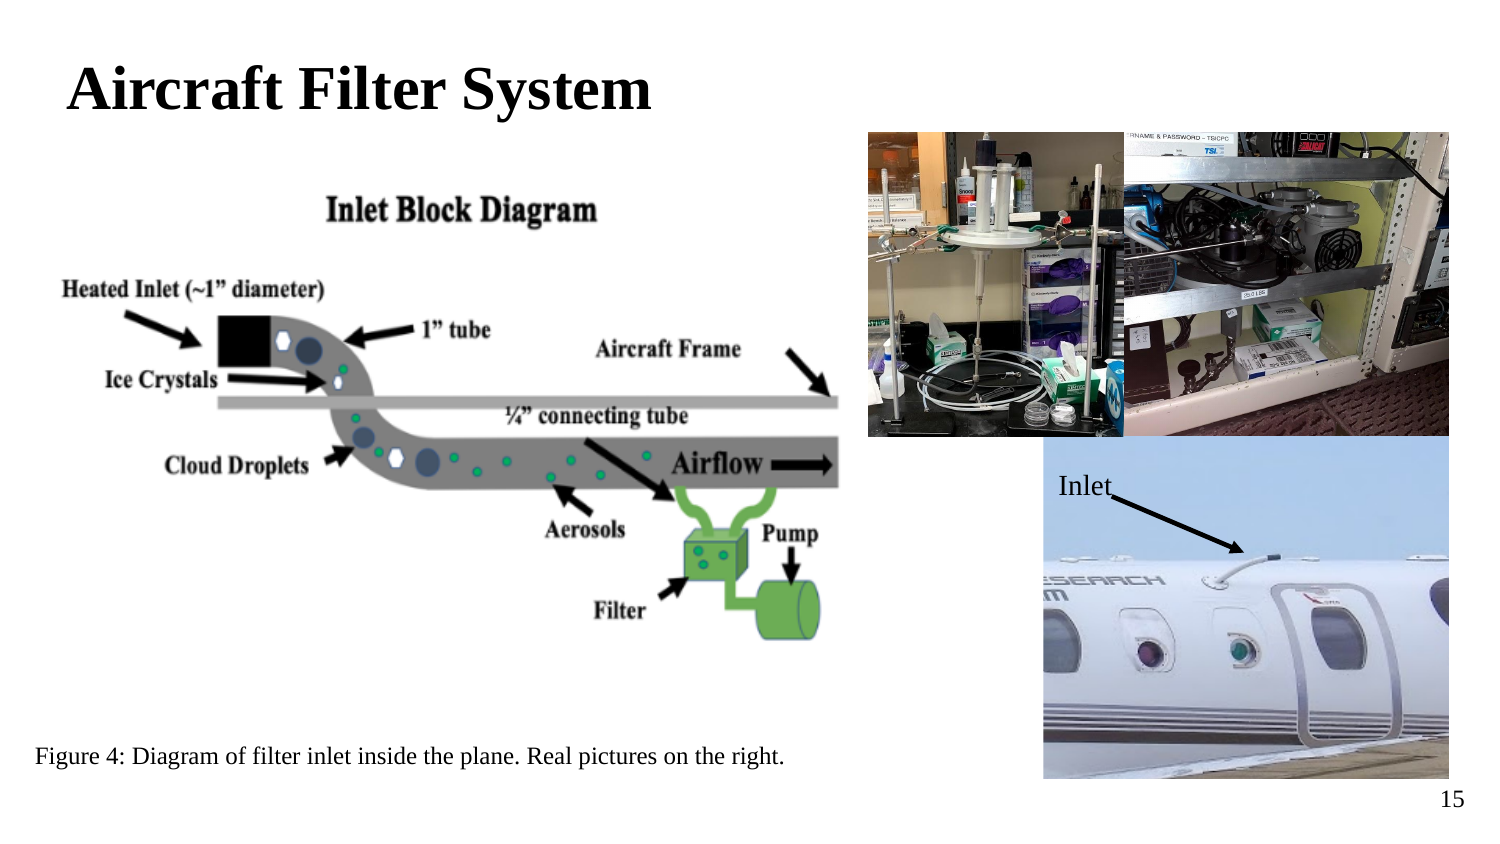

# Aircraft Filter System
Inlet
Figure 4: Diagram of filter inlet inside the plane. Real pictures on the right.